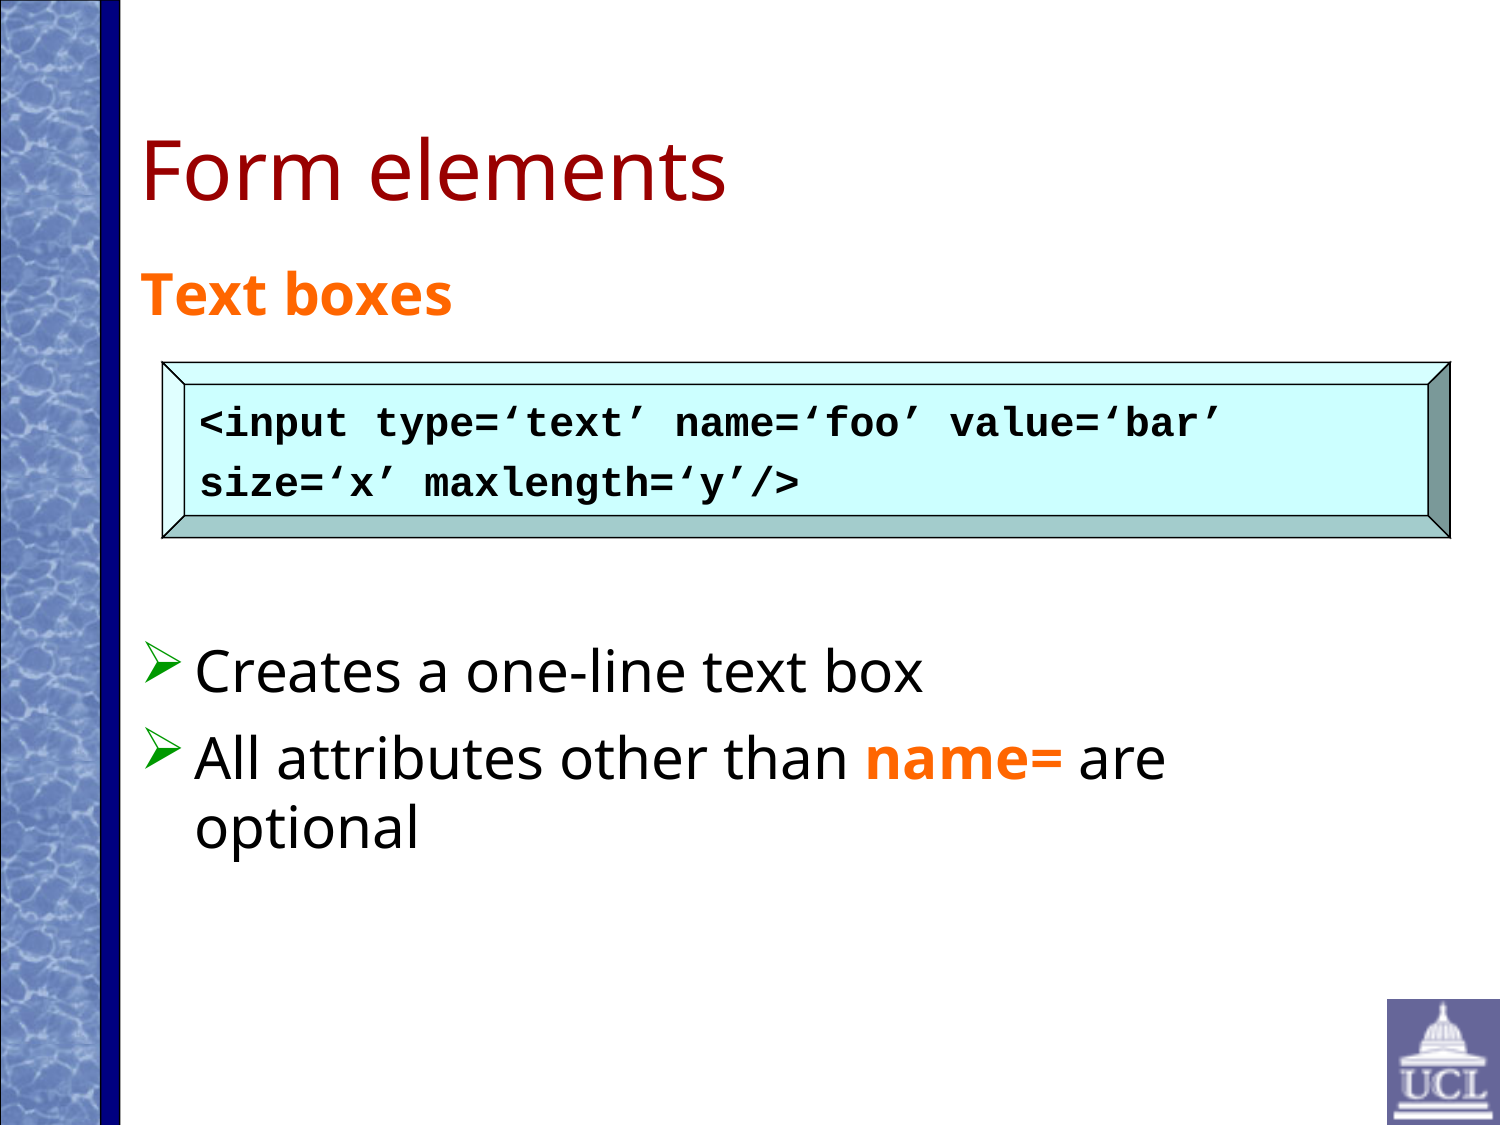

# Form elements
Text boxes
Creates a one-line text box
All attributes other than name= are optional
<input type=‘text’ name=‘foo’ value=‘bar’
size=‘x’ maxlength=‘y’/>